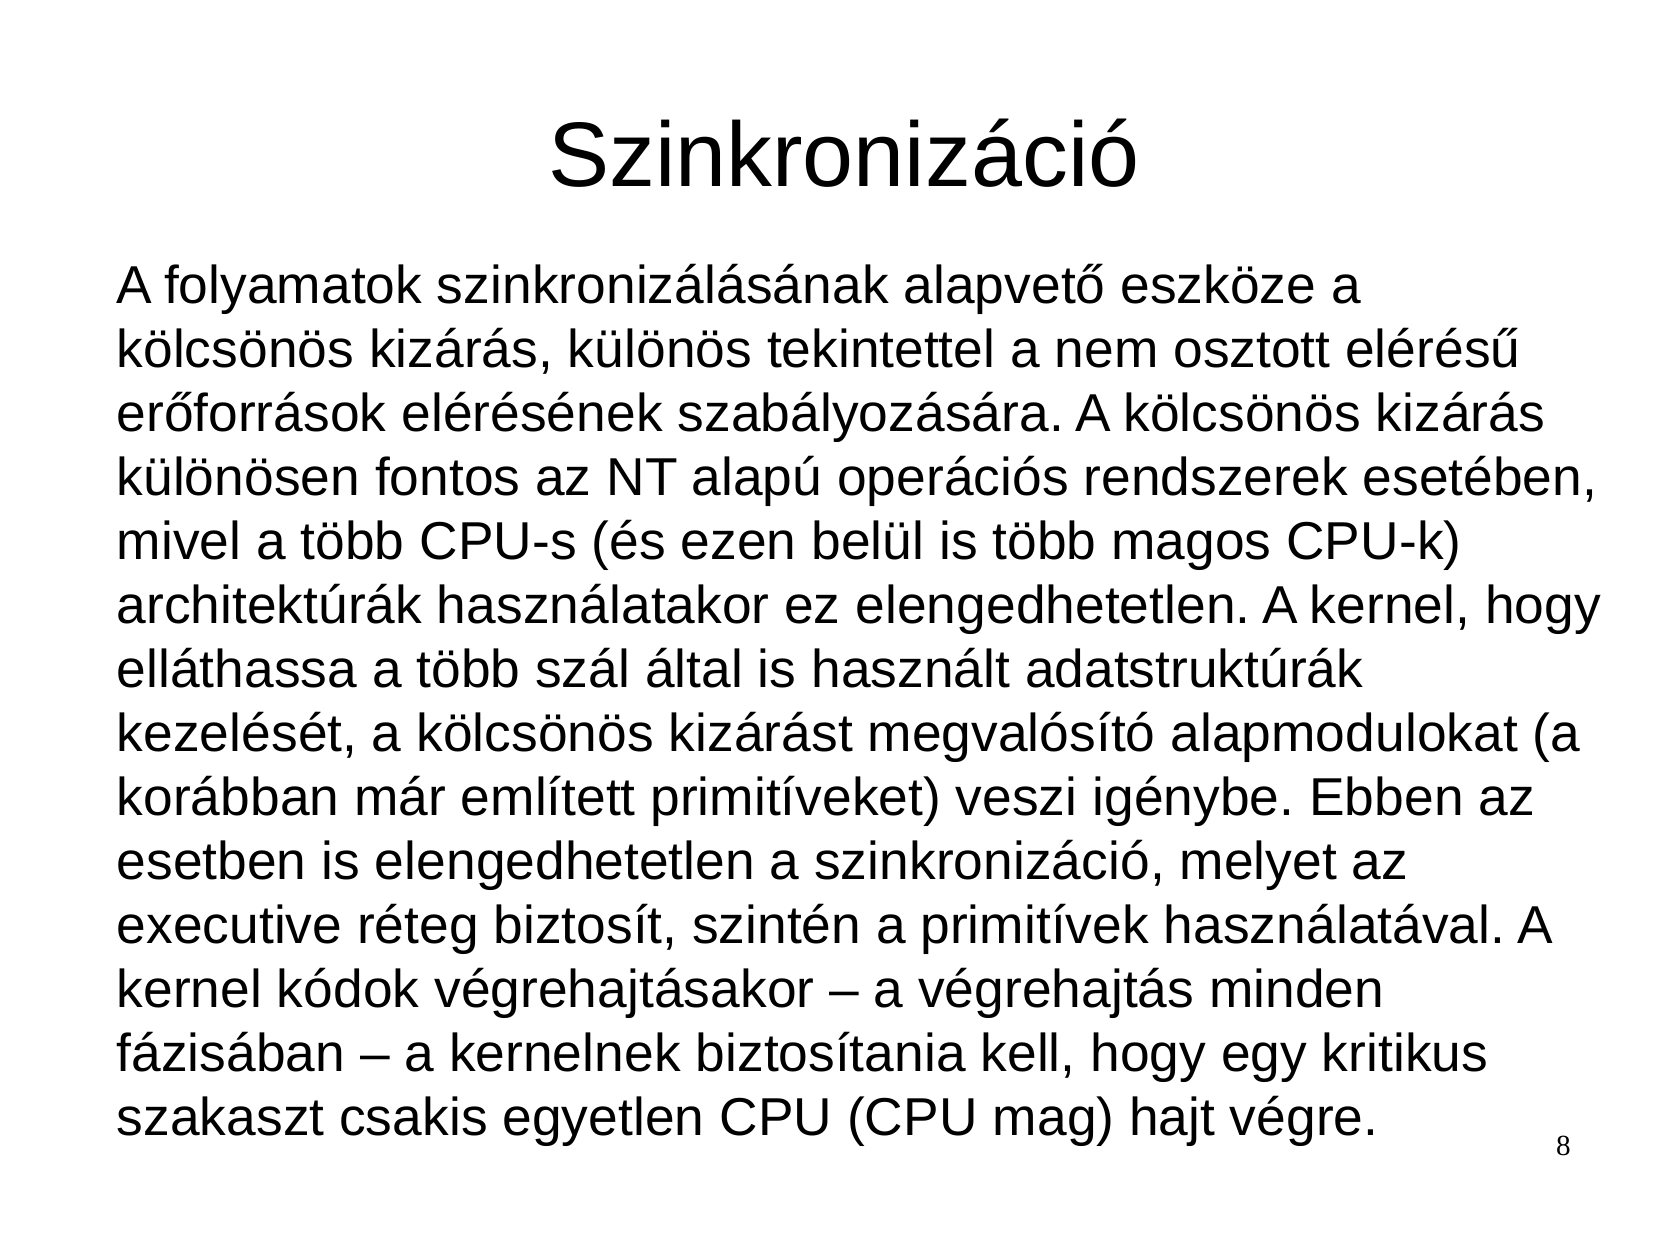

# Szinkronizáció
A folyamatok szinkronizálásának alapvető eszköze a kölcsönös kizárás, különös tekintettel a nem osztott elérésű erőforrások elérésének szabályozására. A kölcsönös kizárás különösen fontos az NT alapú operációs rendszerek esetében, mivel a több CPU-s (és ezen belül is több magos CPU-k) architektúrák használatakor ez elengedhetetlen. A kernel, hogy elláthassa a több szál által is használt adatstruktúrák kezelését, a kölcsönös kizárást megvalósító alapmodulokat (a korábban már említett primitíveket) veszi igénybe. Ebben az esetben is elengedhetetlen a szinkronizáció, melyet az executive réteg biztosít, szintén a primitívek használatával. A kernel kódok végrehajtásakor – a végrehajtás minden fázisában – a kernelnek biztosítania kell, hogy egy kritikus szakaszt csakis egyetlen CPU (CPU mag) hajt végre.
8